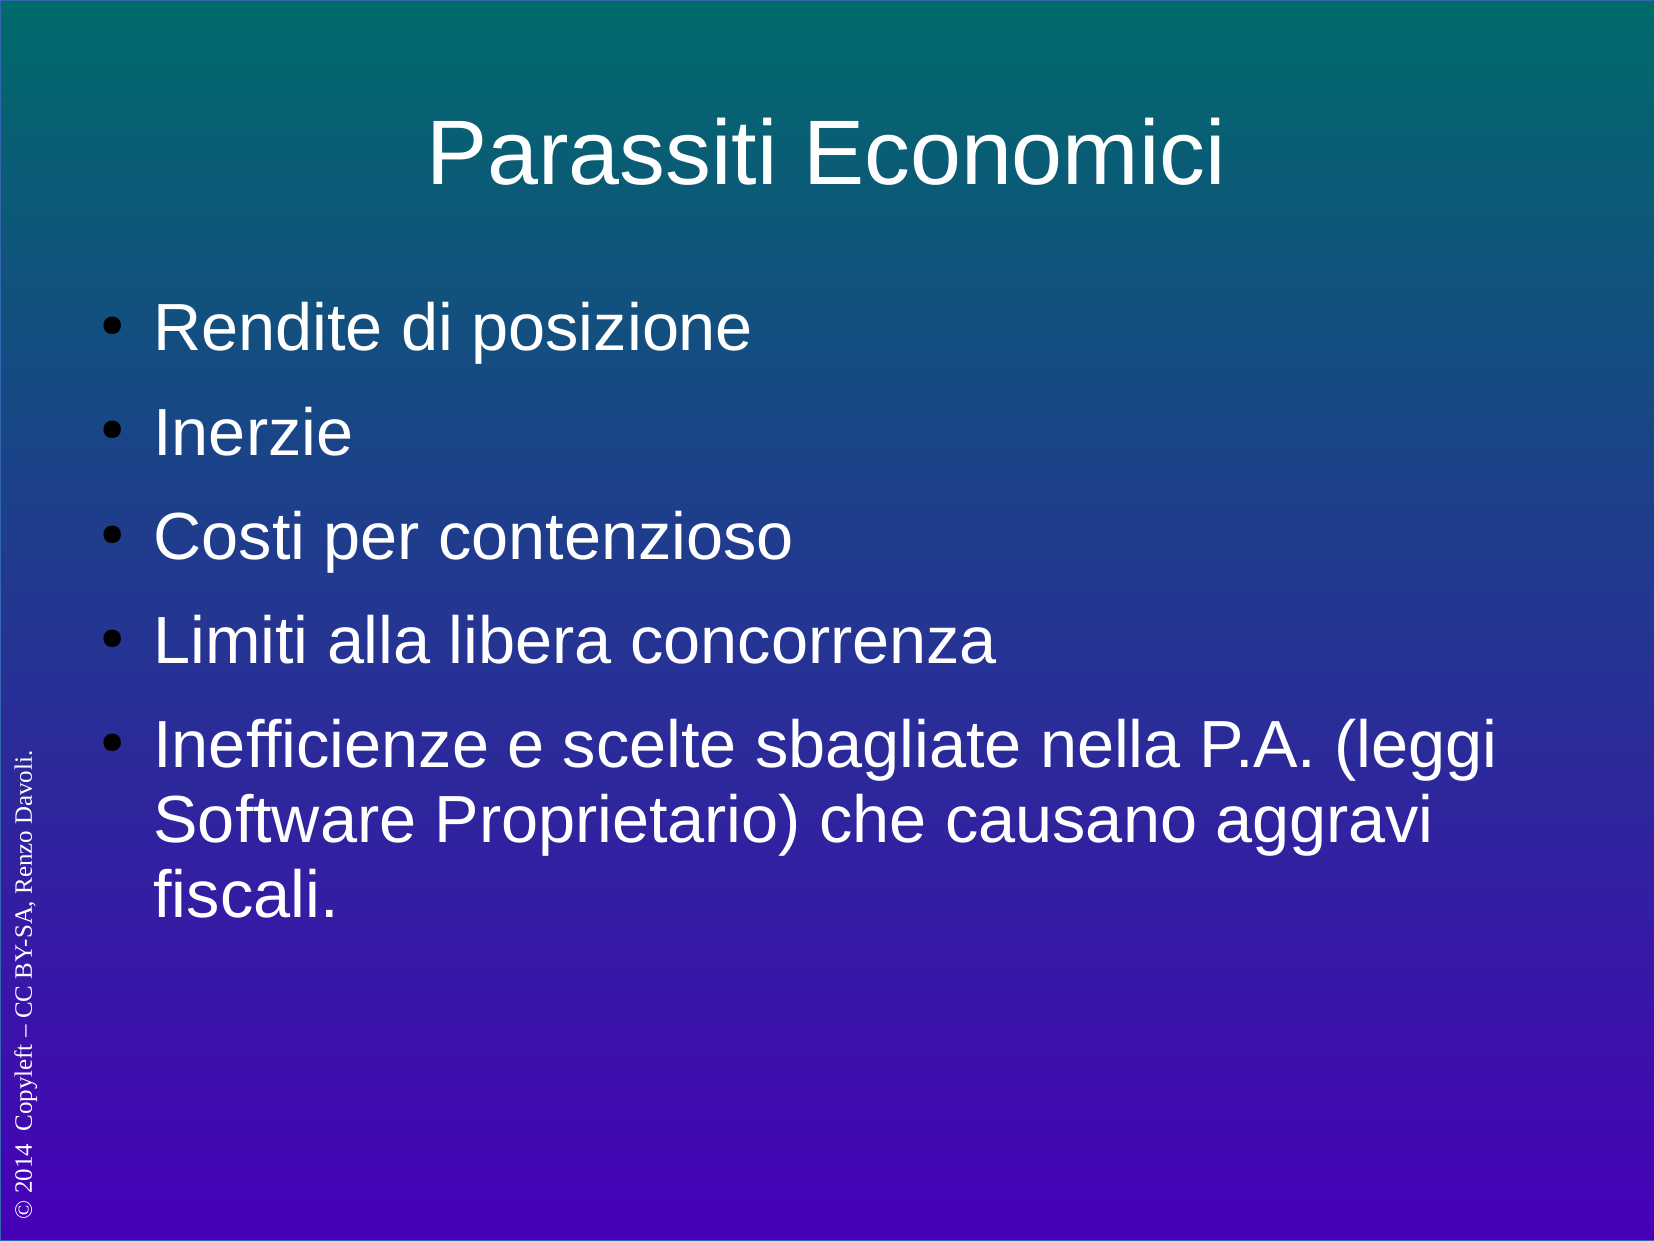

# Parassiti Economici
Rendite di posizione
Inerzie
Costi per contenzioso
Limiti alla libera concorrenza
Inefficienze e scelte sbagliate nella P.A. (leggi Software Proprietario) che causano aggravi fiscali.